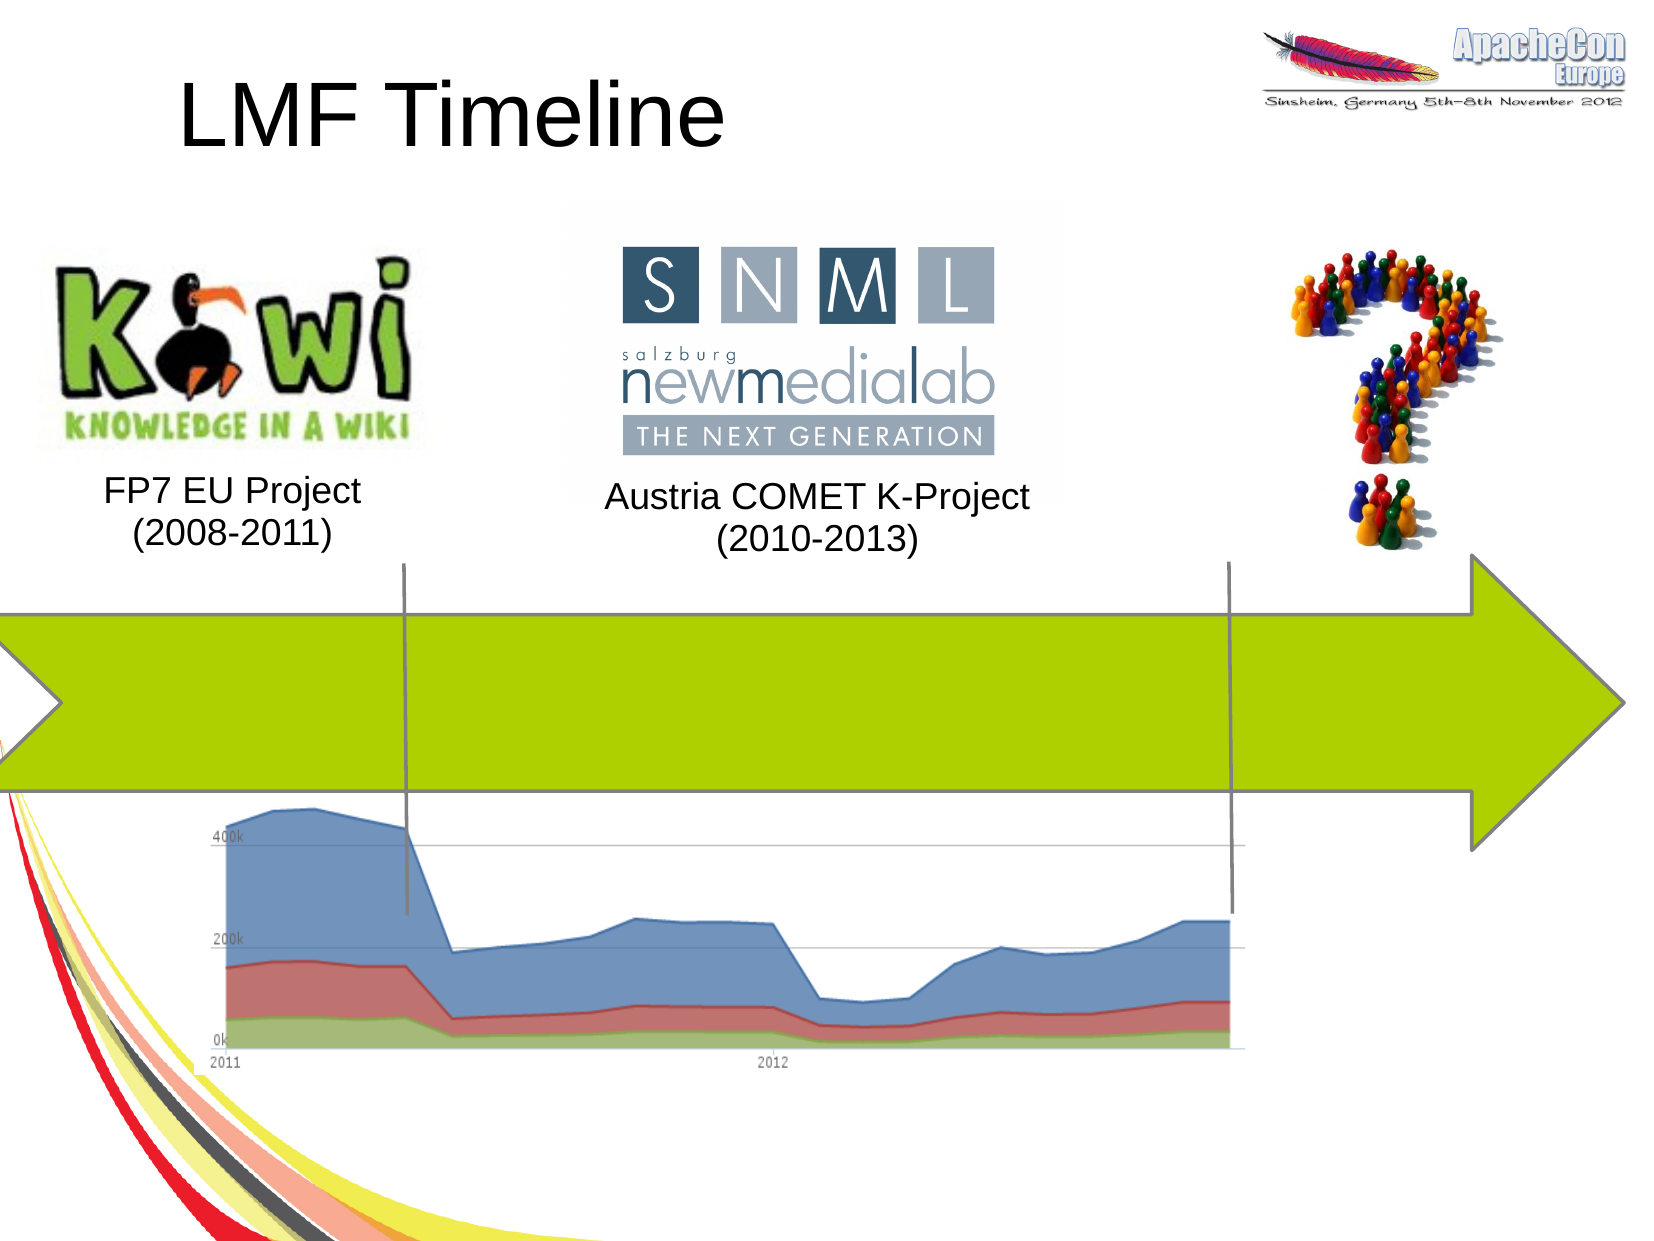

# LMF Timeline
FP7 EU Project
(2008-2011)
Austria COMET K-Project
(2010-2013)